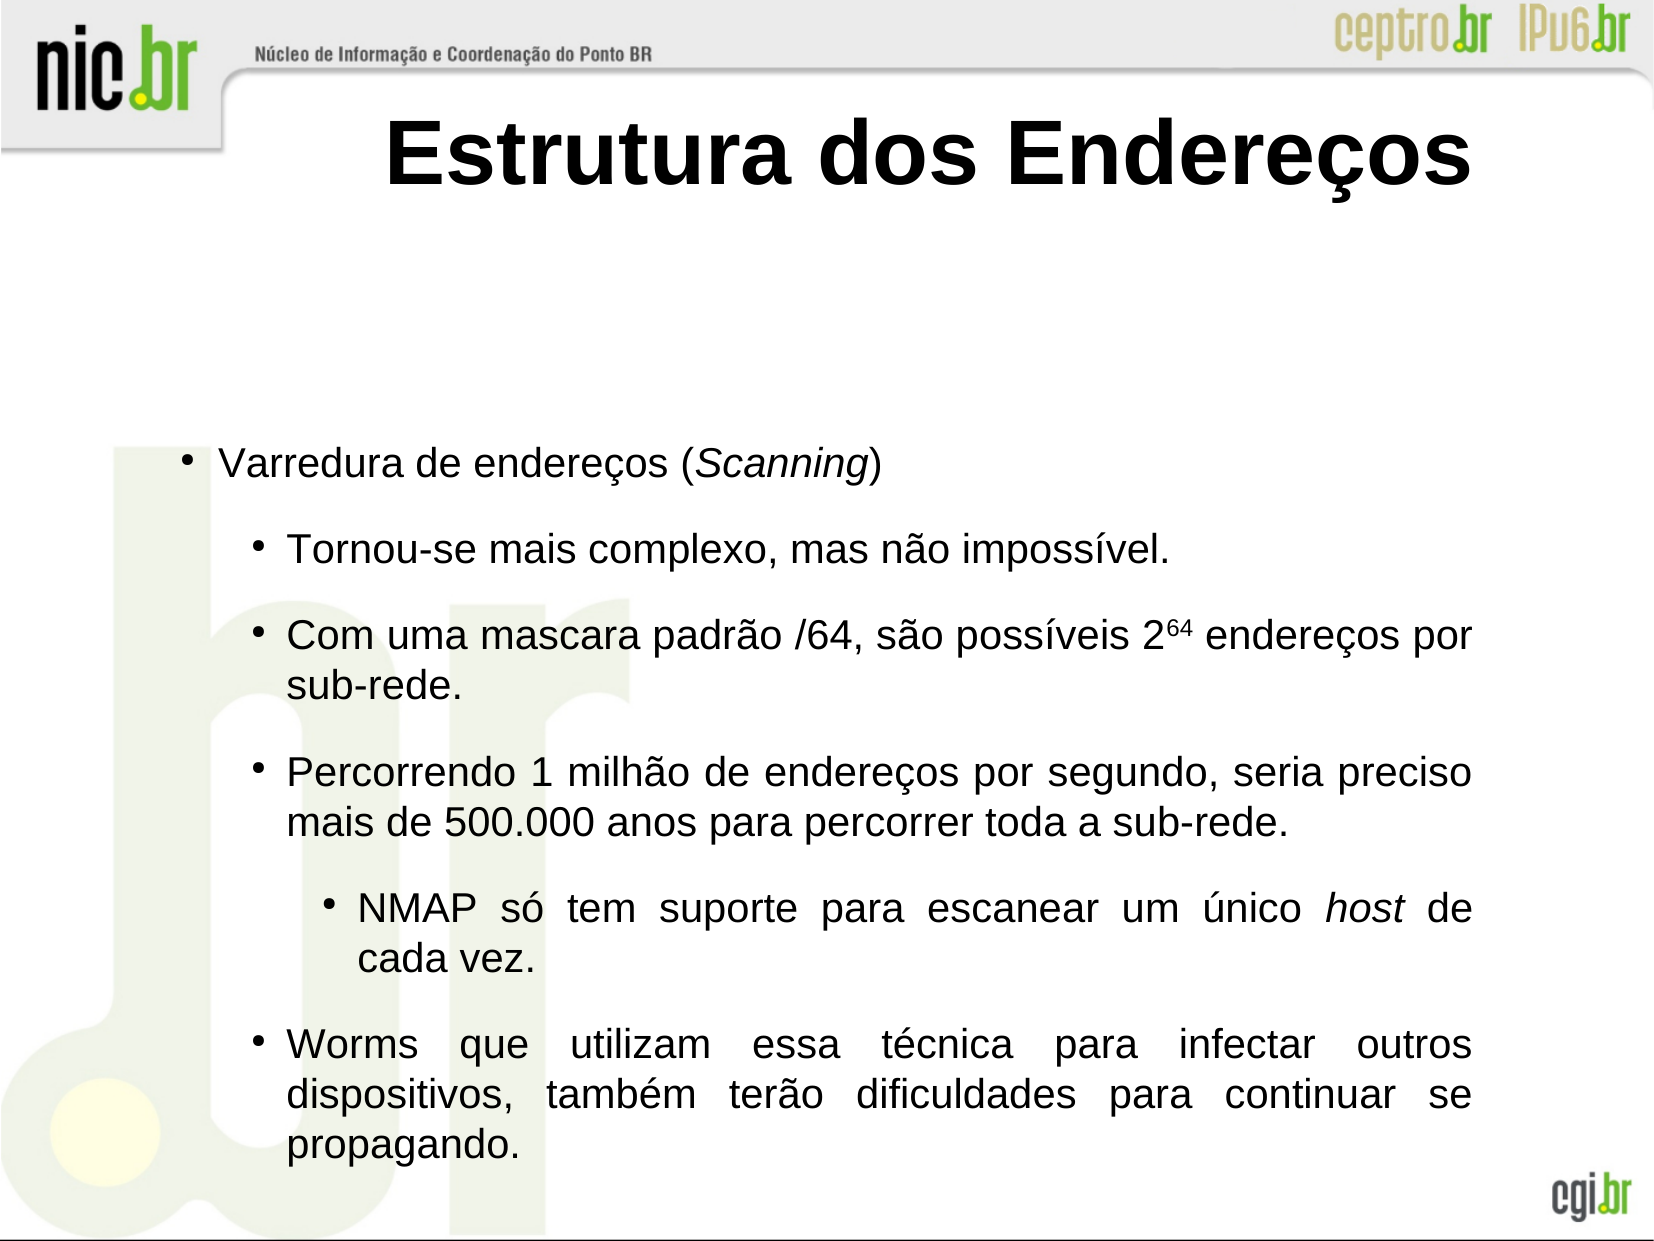

Estrutura dos Endereços
 Varredura de endereços (Scanning)‏
Tornou-se mais complexo, mas não impossível.
Com uma mascara padrão /64, são possíveis 264 endereços por sub-rede.
Percorrendo 1 milhão de endereços por segundo, seria preciso mais de 500.000 anos para percorrer toda a sub-rede.
NMAP só tem suporte para escanear um único host de cada vez.
Worms que utilizam essa técnica para infectar outros dispositivos, também terão dificuldades para continuar se propagando.